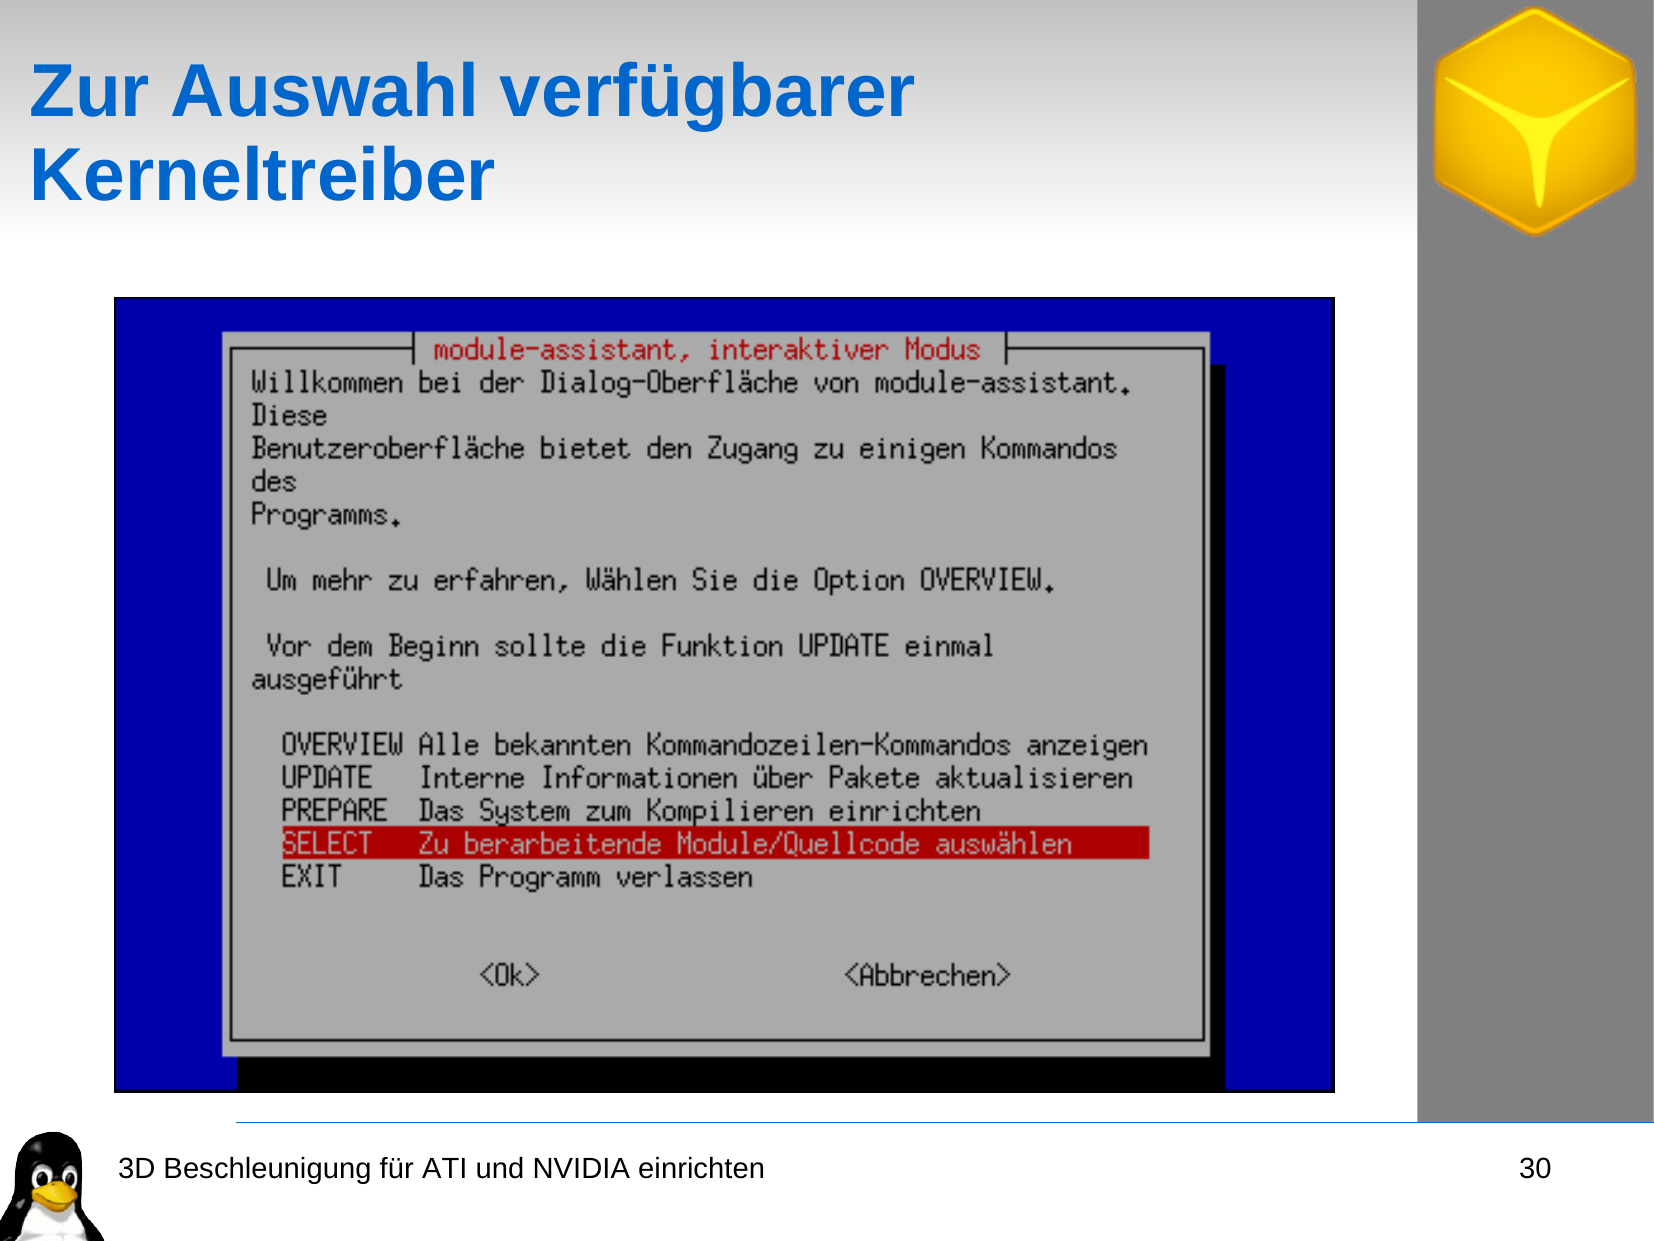

# Zur Auswahl verfügbarer Kerneltreiber
3D Beschleunigung für ATI und NVIDIA einrichten
30